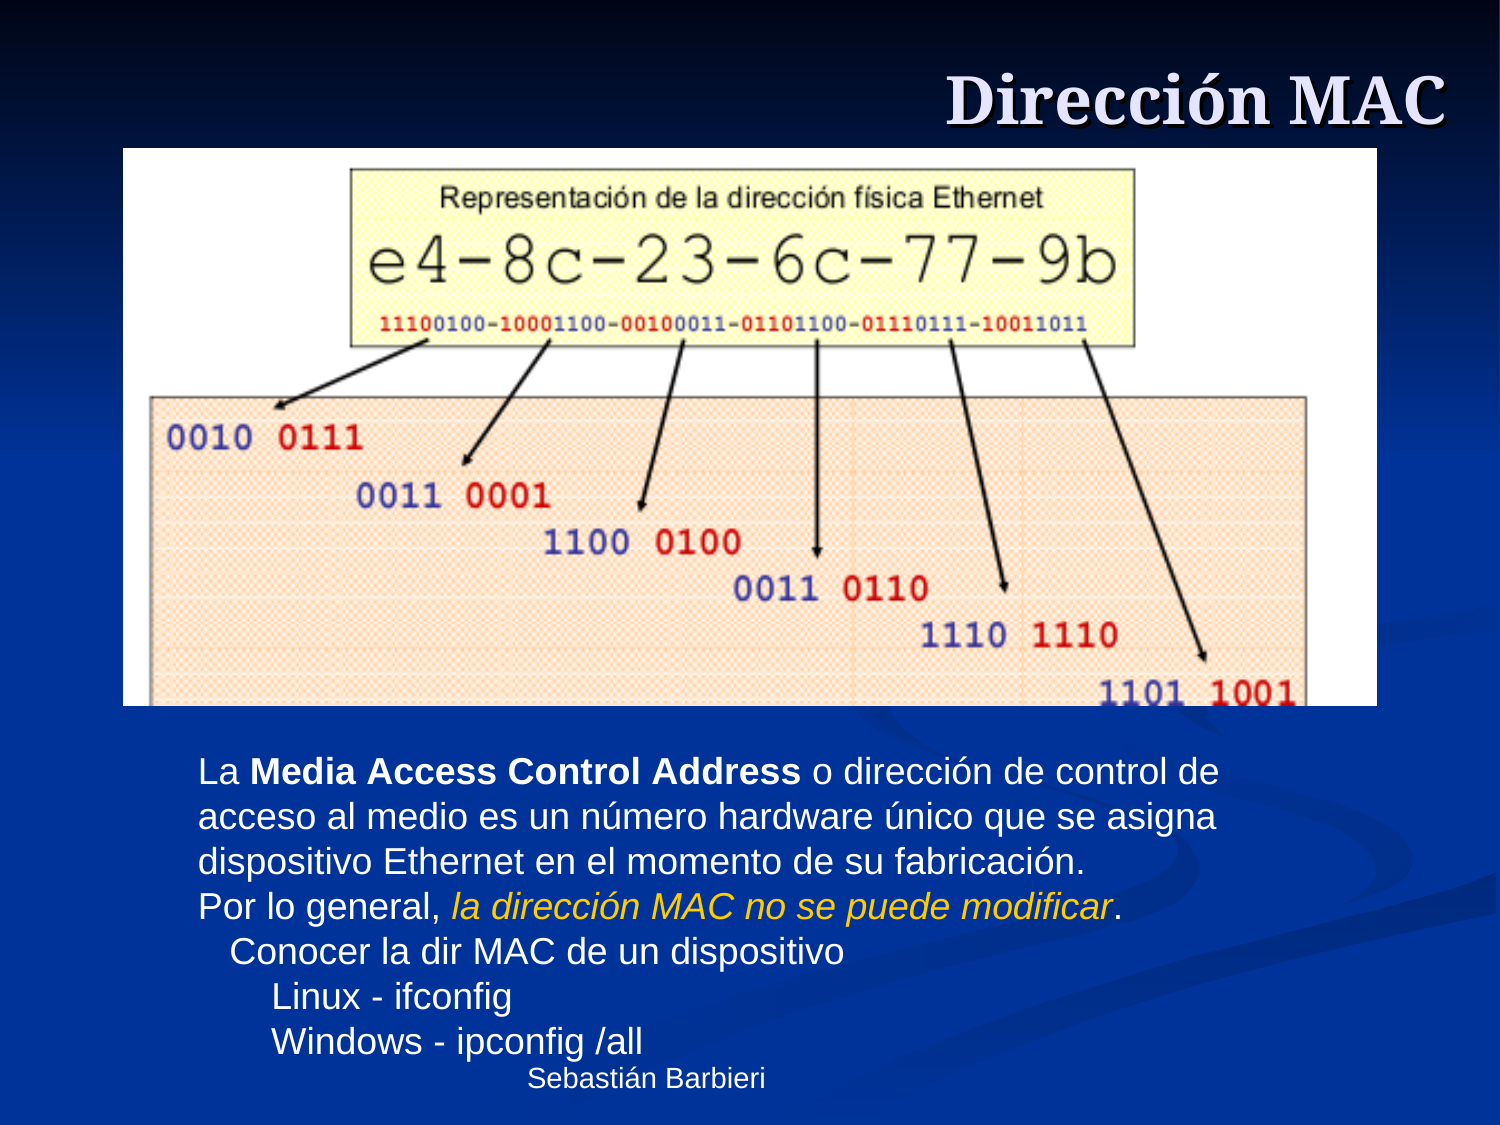

# Dirección MAC
La Media Access Control Address o dirección de control de
acceso al medio es un número hardware único que se asigna
dispositivo Ethernet en el momento de su fabricación.
Por lo general, la dirección MAC no se puede modificar.
 Conocer la dir MAC de un dispositivo
 Linux - ifconfig
	Windows - ipconfig /all